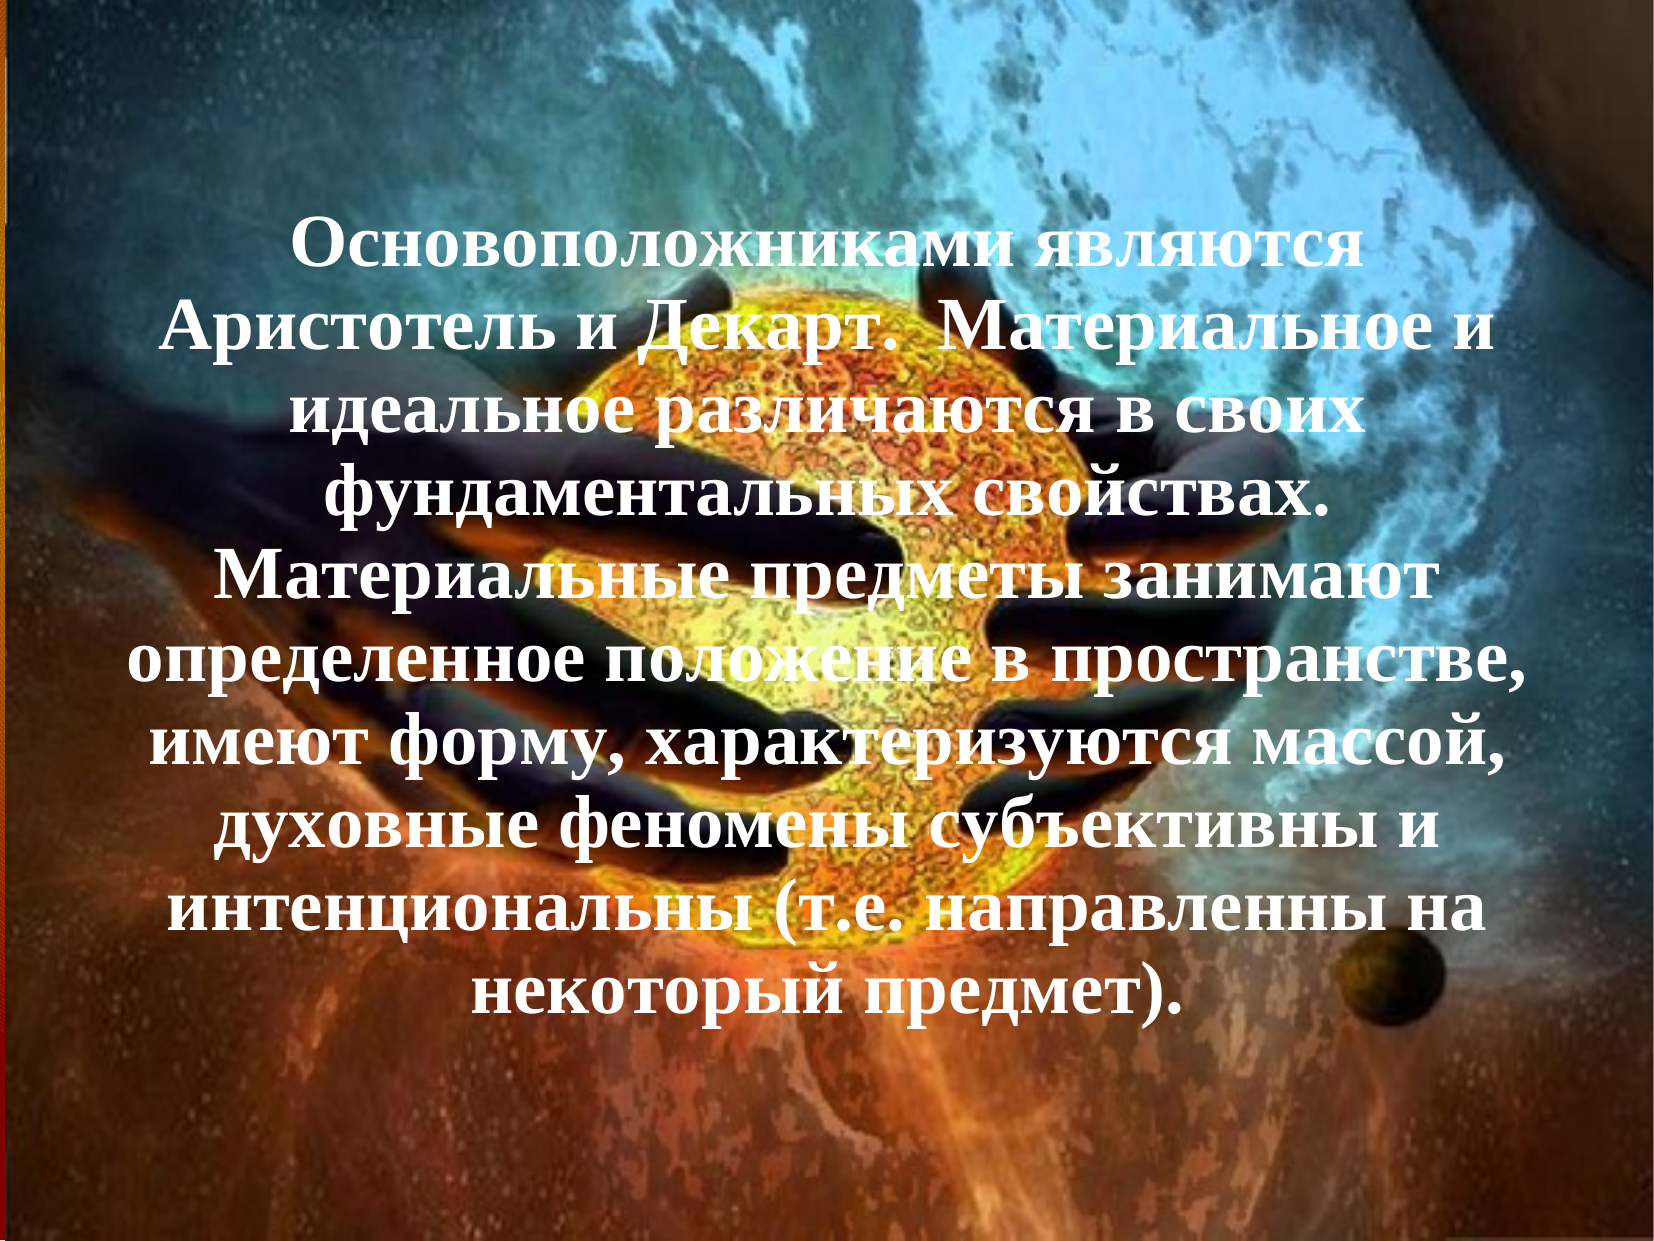

# Основоположниками являются Аристотель и Декарт. Материальное и идеальное различаются в своих фундаментальных свойствах. Материальные предметы занимают определенное положение в пространстве, имеют форму, характеризуются массой, духовные феномены субъективны и интенциональны (т.е. направленны на некоторый предмет).